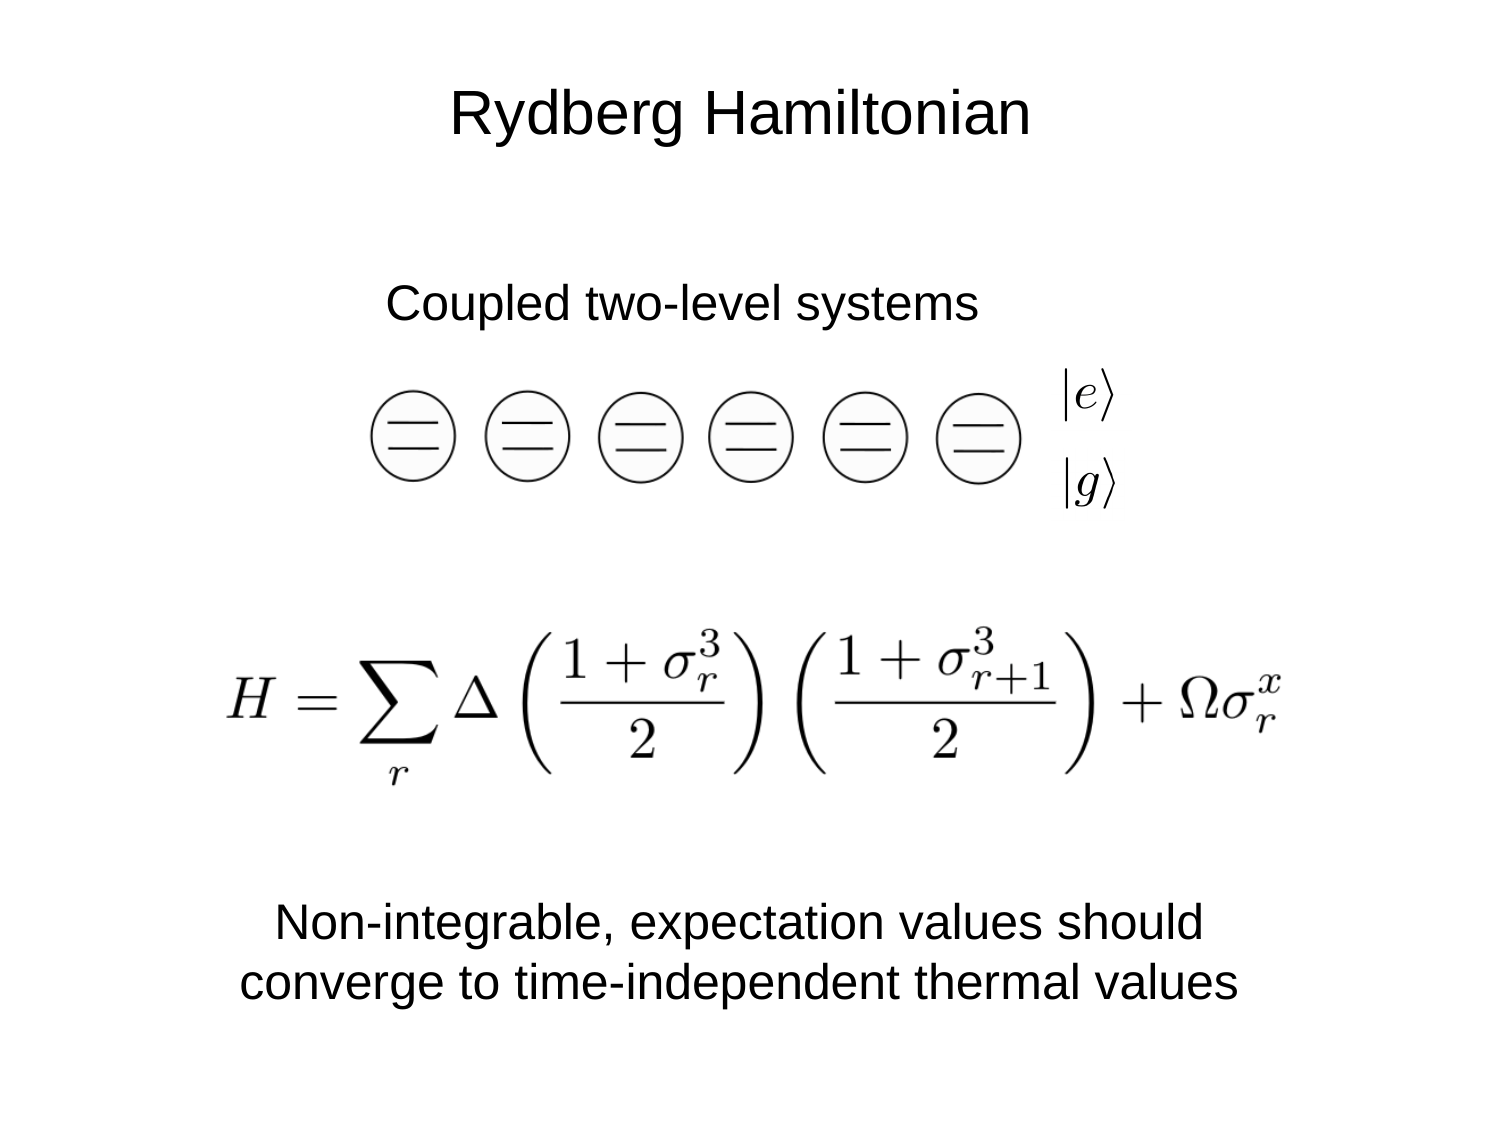

# Rydberg Hamiltonian
Coupled two-level systems
Non-integrable, expectation values should converge to time-independent thermal values